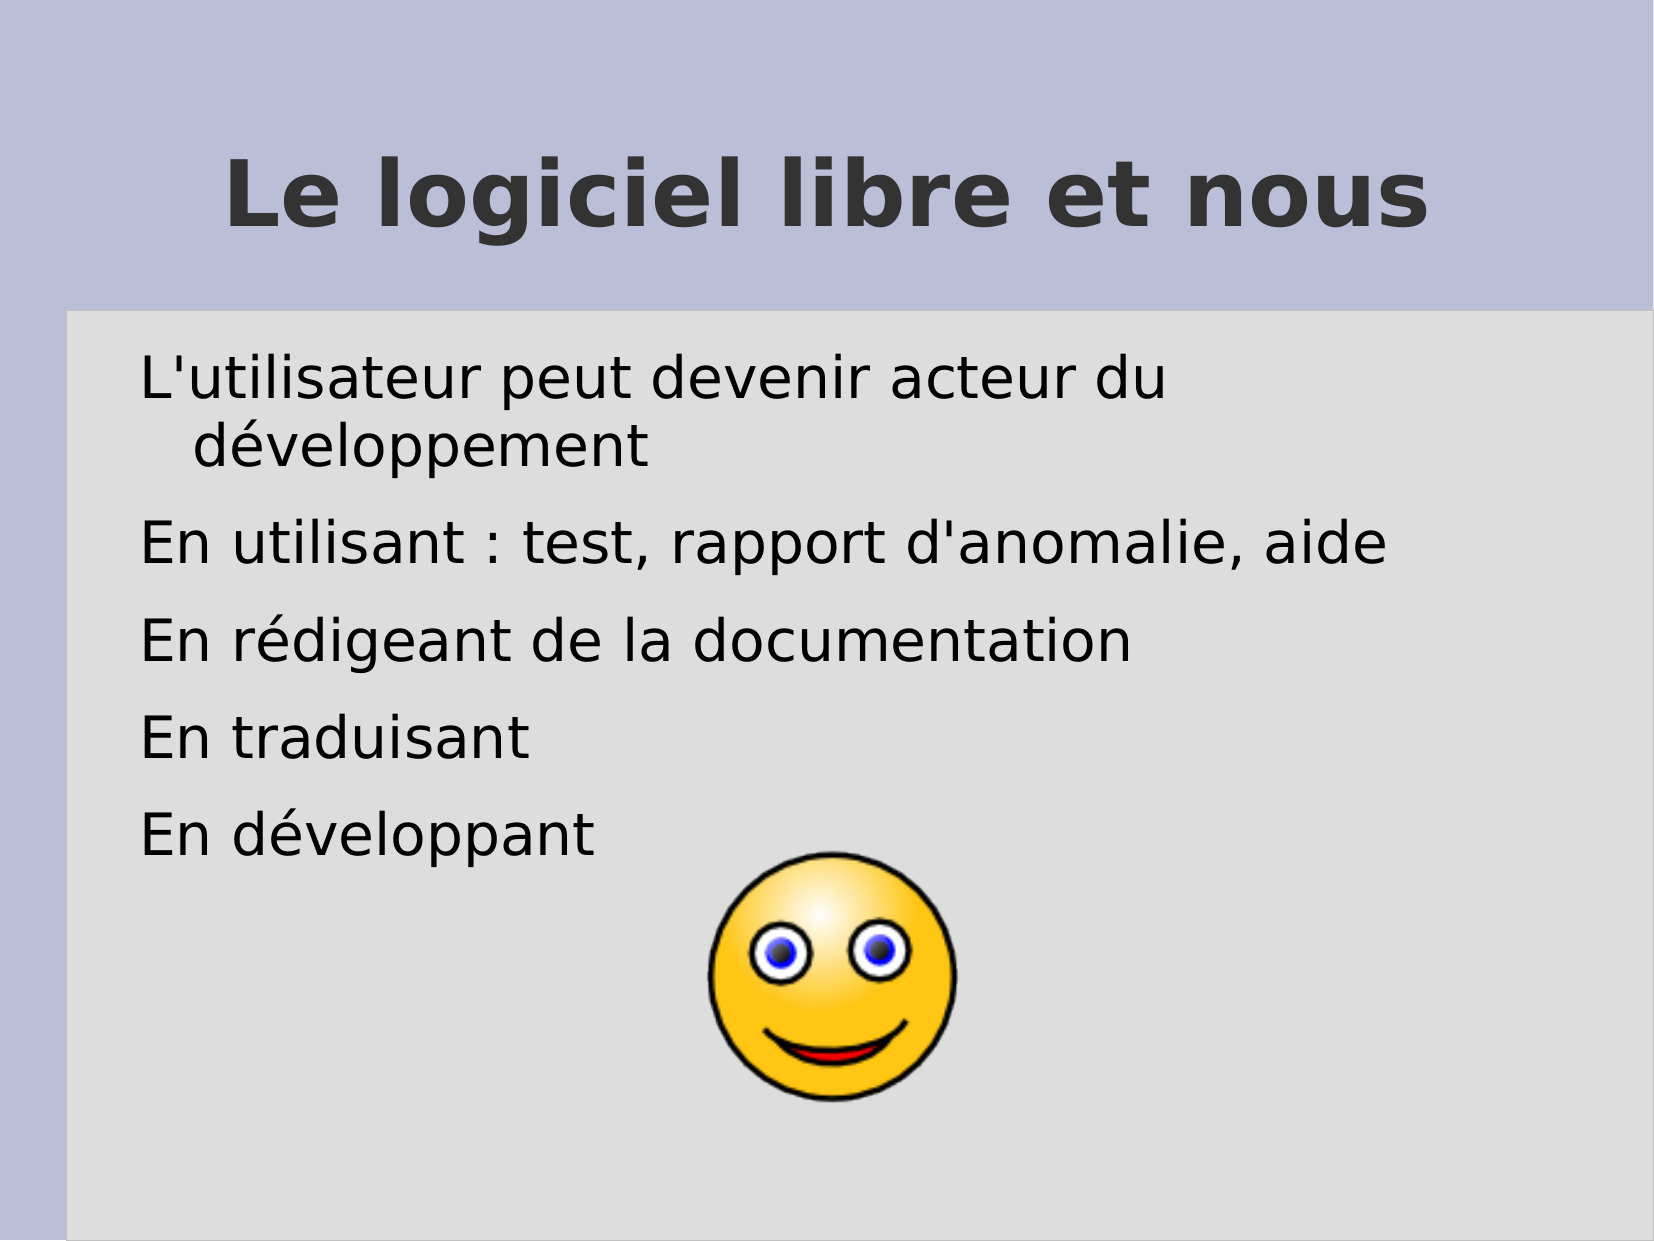

# Le logiciel libre et nous
L'utilisateur peut devenir acteur du développement
En utilisant : test, rapport d'anomalie, aide
En rédigeant de la documentation
En traduisant
En développant